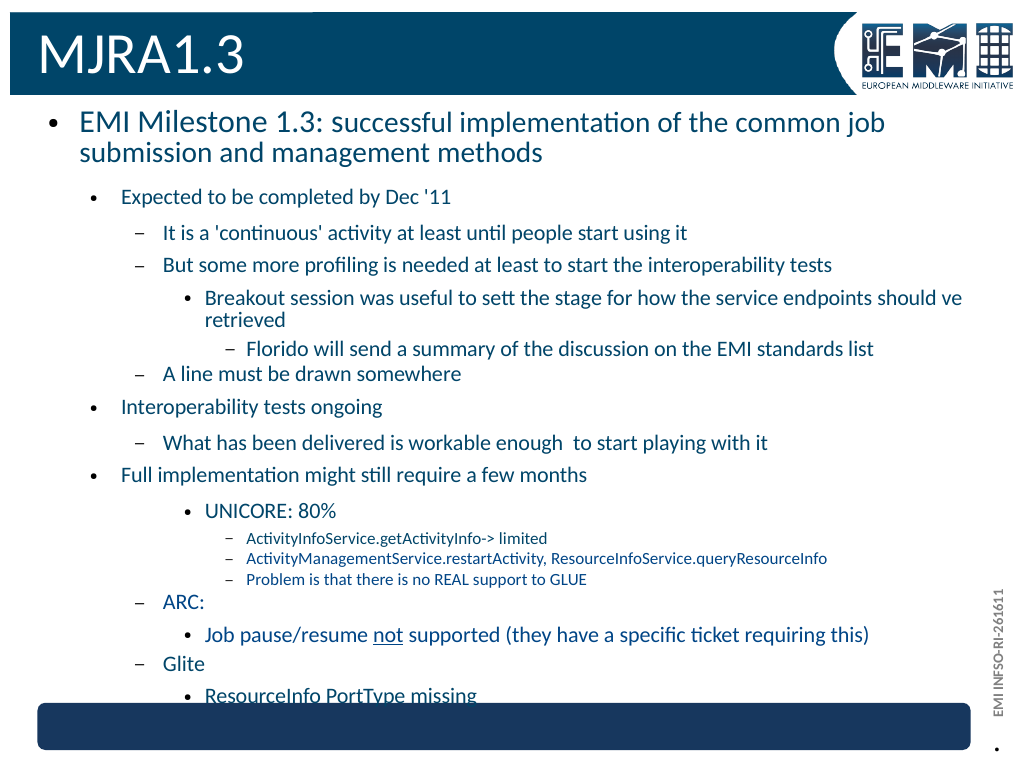

# MJRA1.3
EMI Milestone 1.3: successful implementation of the common job submission and management methods
Expected to be completed by Dec '11
It is a 'continuous' activity at least until people start using it
But some more profiling is needed at least to start the interoperability tests
Breakout session was useful to sett the stage for how the service endpoints should ve retrieved
Florido will send a summary of the discussion on the EMI standards list
A line must be drawn somewhere
Interoperability tests ongoing
What has been delivered is workable enough to start playing with it
Full implementation might still require a few months
UNICORE: 80%
ActivityInfoService.getActivityInfo-> limited
ActivityManagementService.restartActivity, ResourceInfoService.queryResourceInfo
Problem is that there is no REAL support to GLUE
ARC:
Job pause/resume not supported (they have a specific ticket requiring this)
Glite
ResourceInfo PortType missing